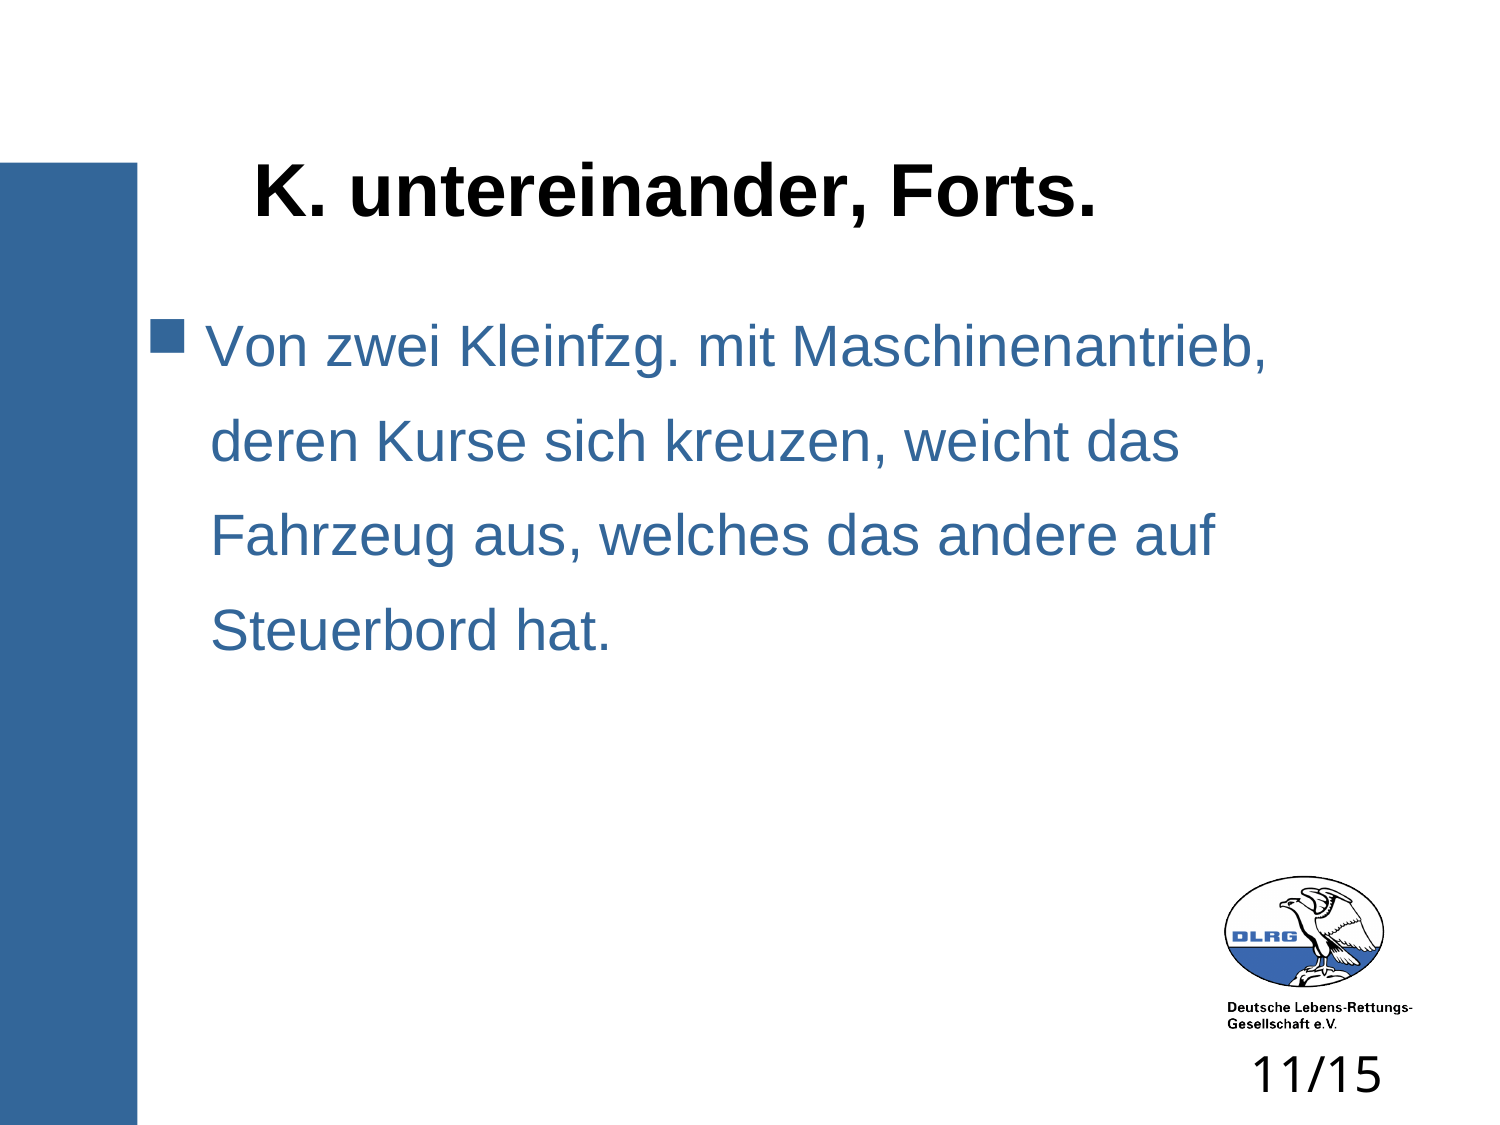

K. untereinander, Forts.
 Von zwei Kleinfzg. mit Maschinenantrieb, deren Kurse sich kreuzen, weicht das Fahrzeug aus, welches das andere auf Steuerbord hat.